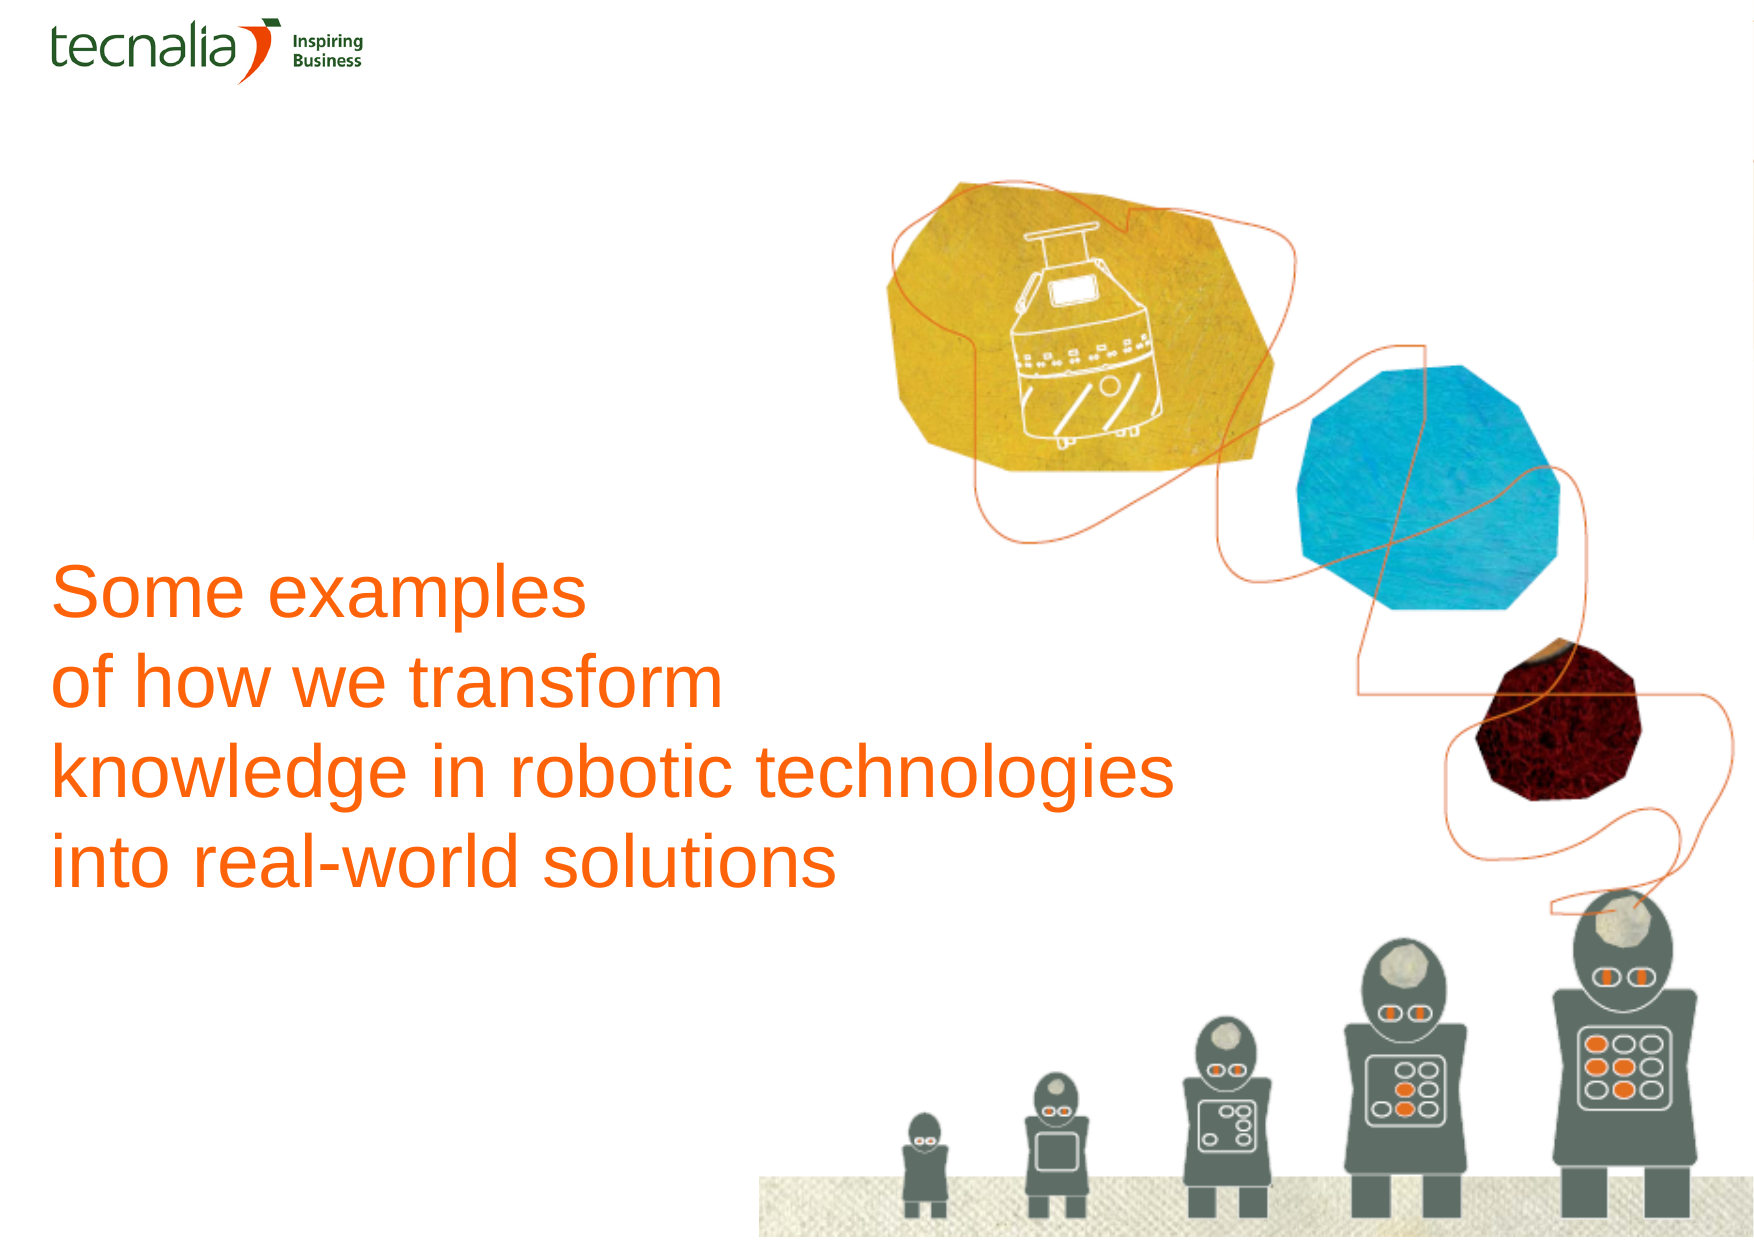

Some examples
of how we transform
knowledge in robotic technologies
into real-world solutions